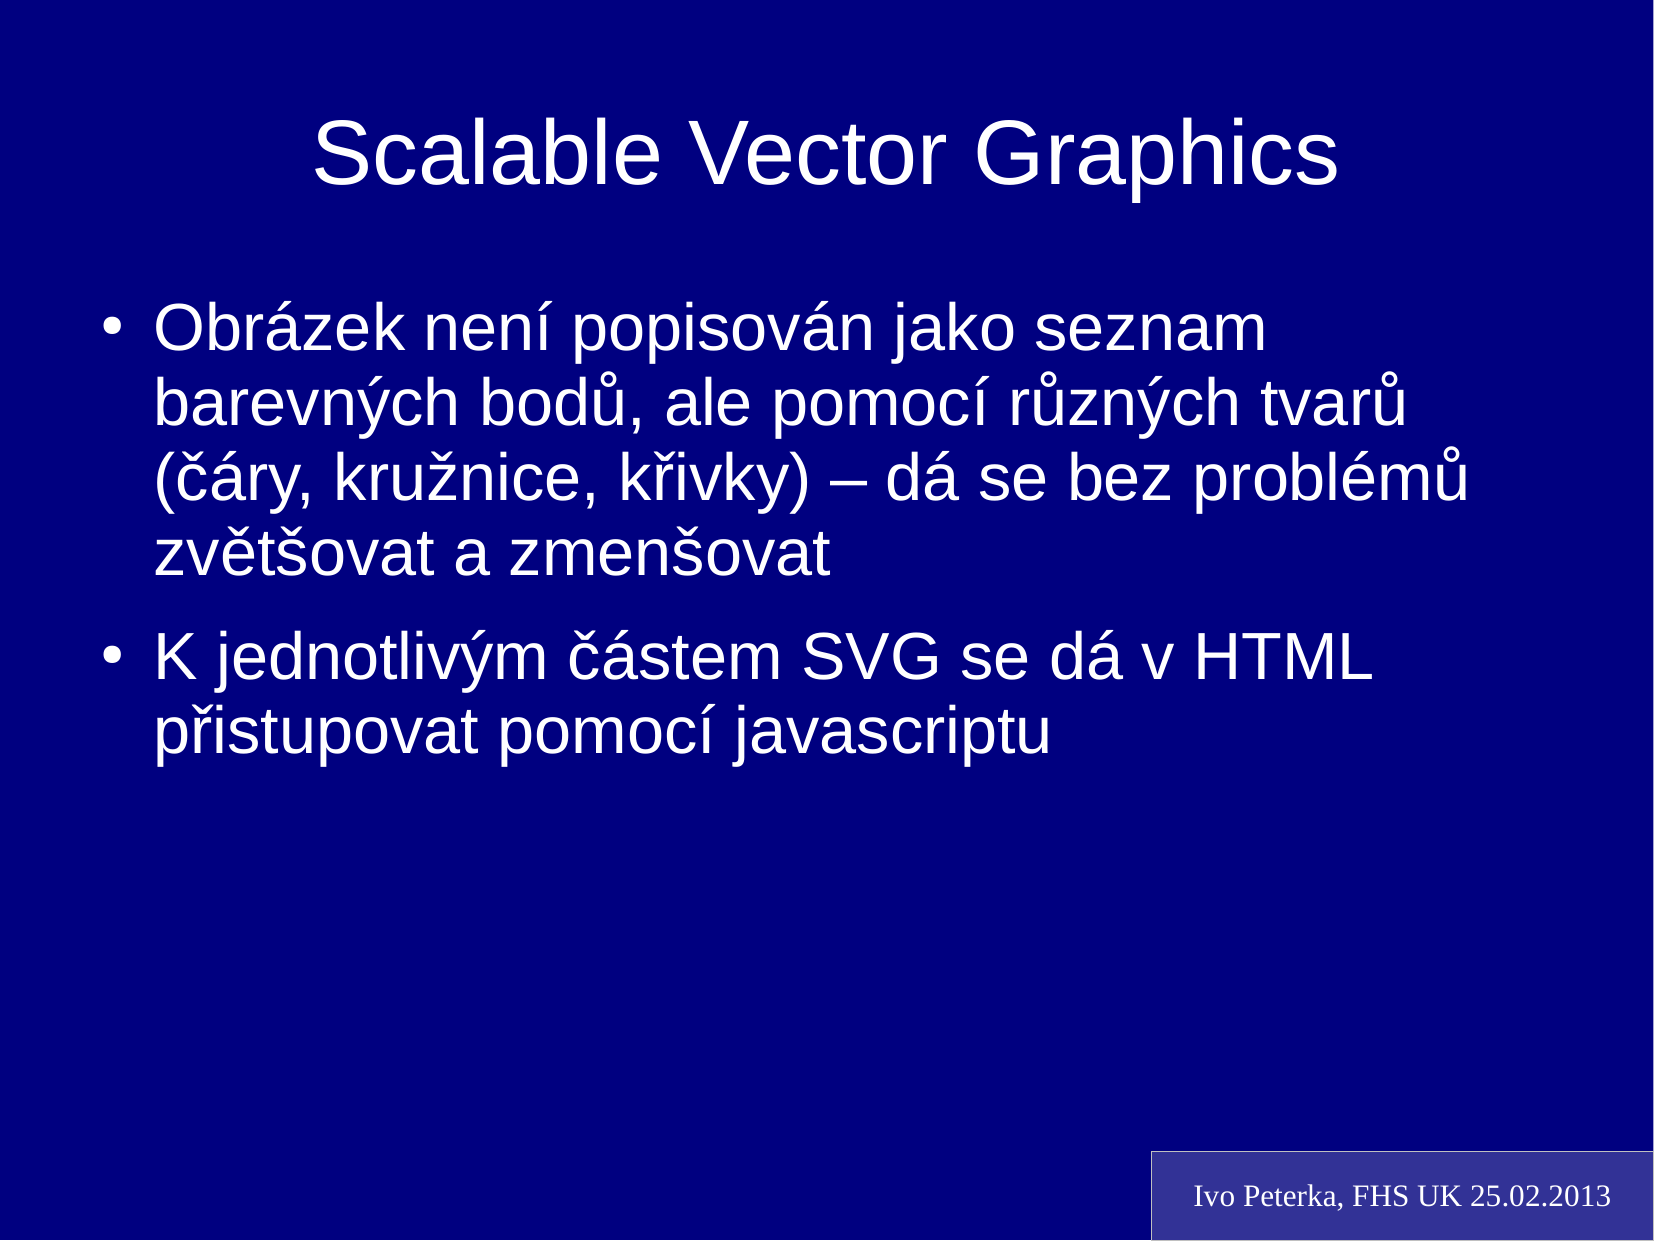

# Scalable Vector Graphics
Obrázek není popisován jako seznam barevných bodů, ale pomocí různých tvarů (čáry, kružnice, křivky) – dá se bez problémů zvětšovat a zmenšovat
K jednotlivým částem SVG se dá v HTML přistupovat pomocí javascriptu